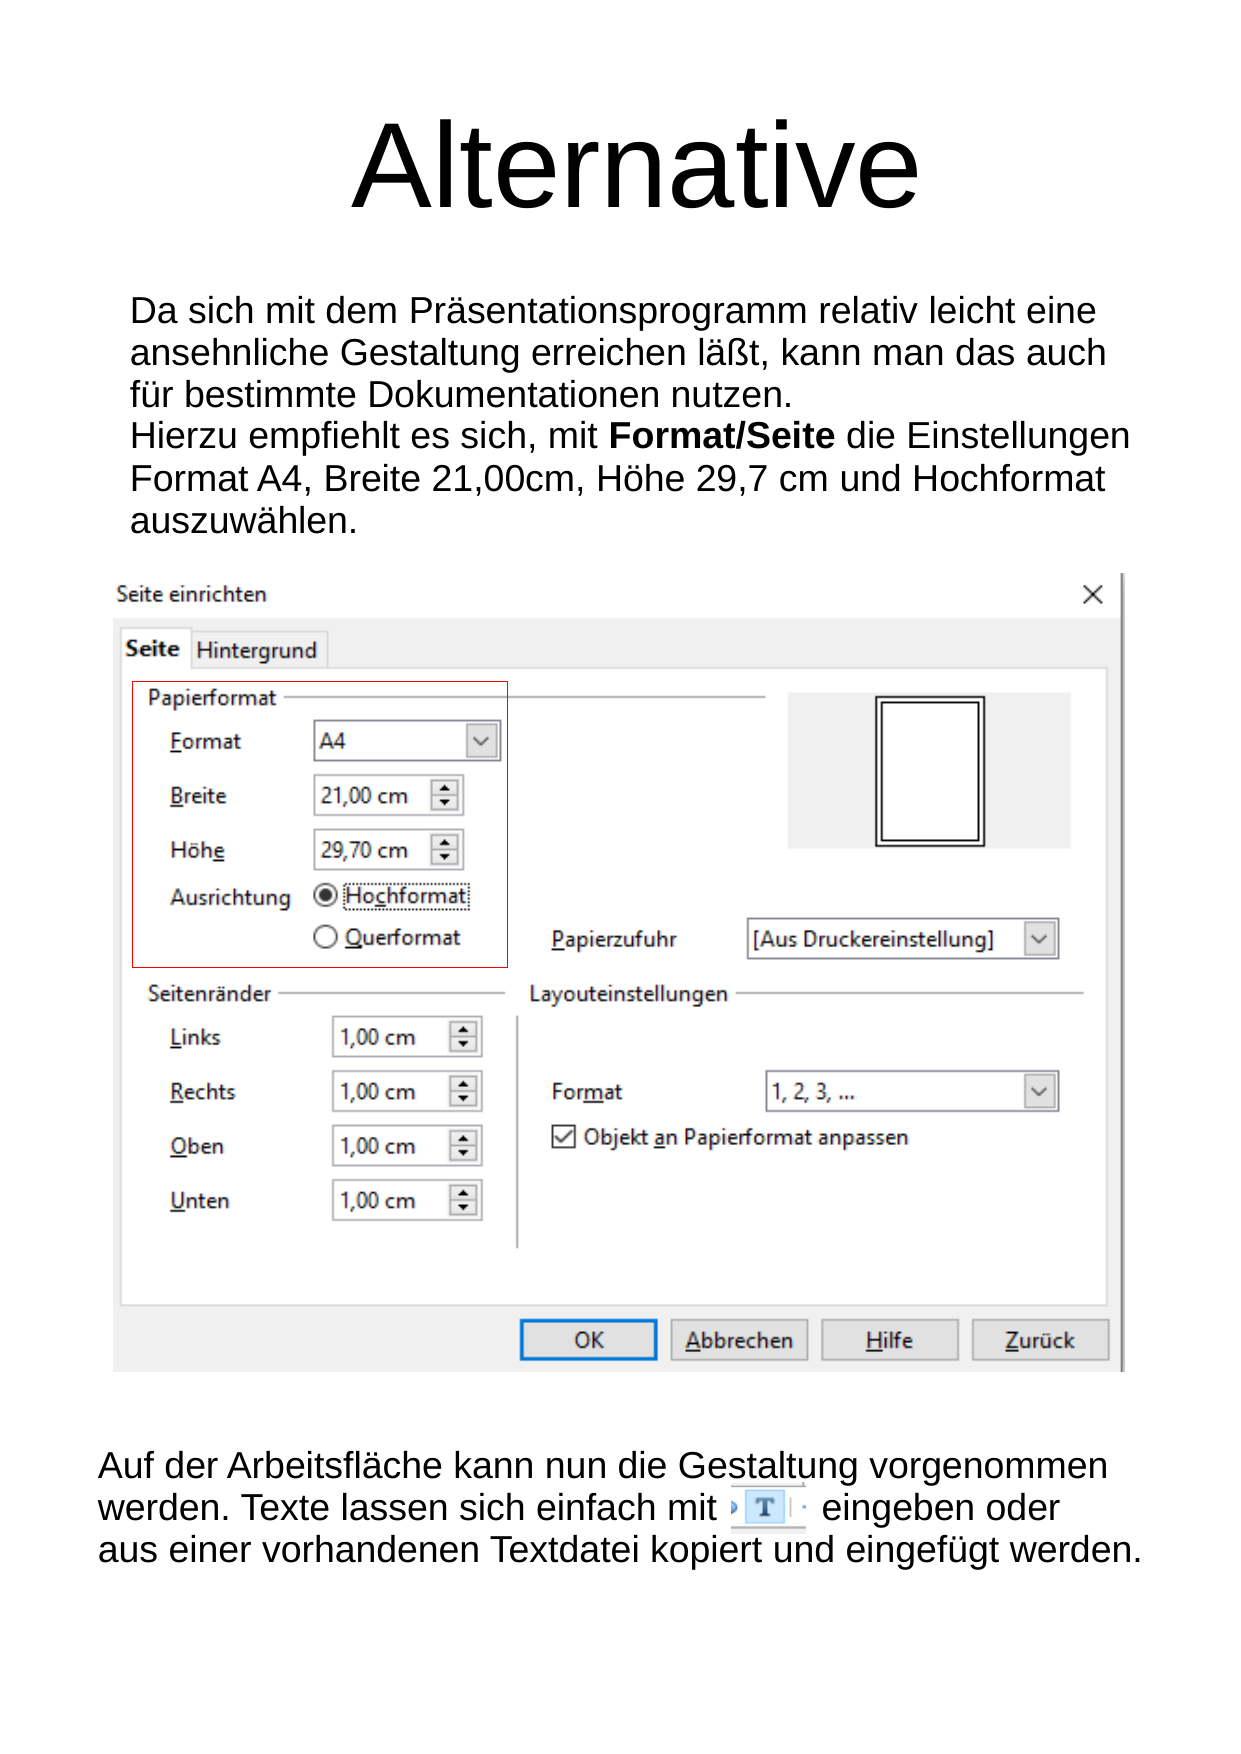

# Alternative
Da sich mit dem Präsentationsprogramm relativ leicht eine
ansehnliche Gestaltung erreichen läßt, kann man das auch
für bestimmte Dokumentationen nutzen.
Hierzu empfiehlt es sich, mit Format/Seite die Einstellungen
Format A4, Breite 21,00cm, Höhe 29,7 cm und Hochformat
auszuwählen.
Auf der Arbeitsfläche kann nun die Gestaltung vorgenommen
werden. Texte lassen sich einfach mit eingeben oder
aus einer vorhandenen Textdatei kopiert und eingefügt werden.